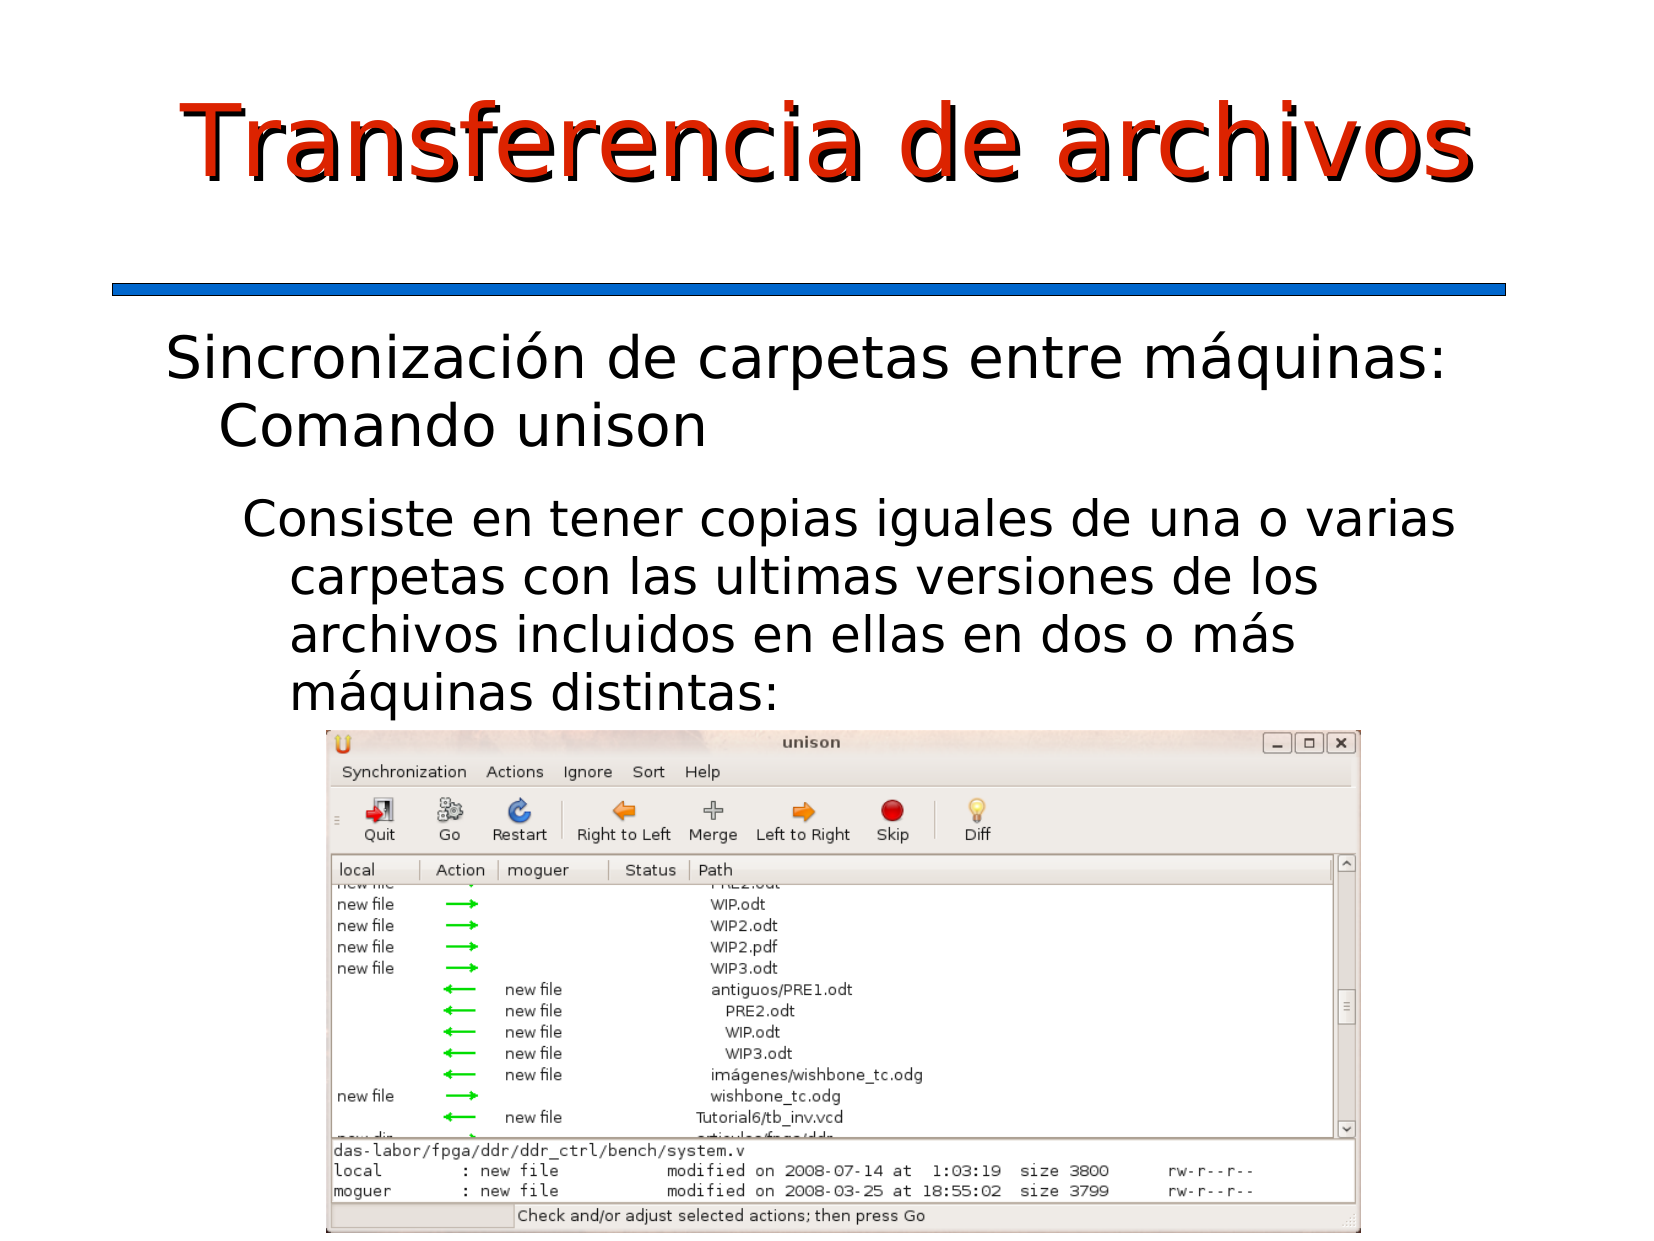

# Transferencia de archivos
Sincronización de carpetas entre máquinas: Comando unison
Consiste en tener copias iguales de una o varias carpetas con las ultimas versiones de los archivos incluidos en ellas en dos o más máquinas distintas: